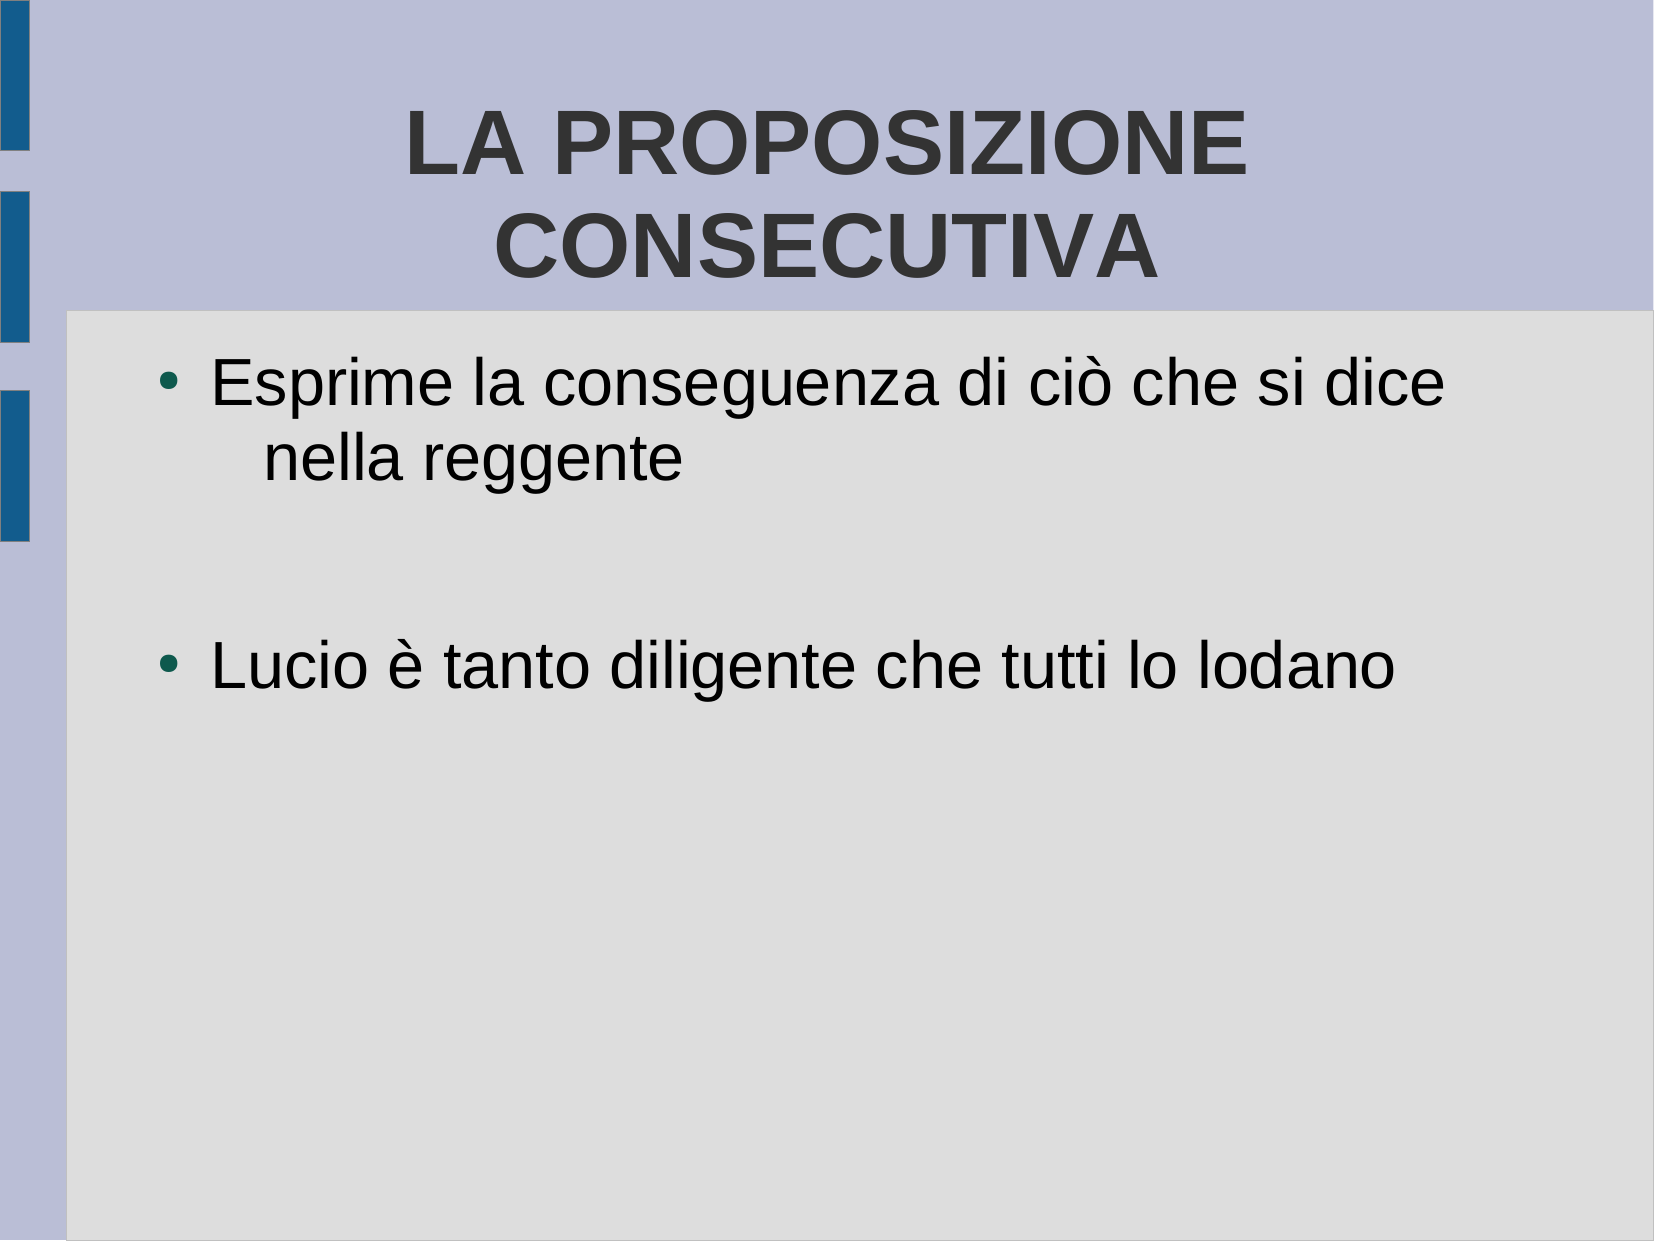

# LA PROPOSIZIONE CONSECUTIVA
Esprime la conseguenza di ciò che si dice nella reggente
Lucio è tanto diligente che tutti lo lodano